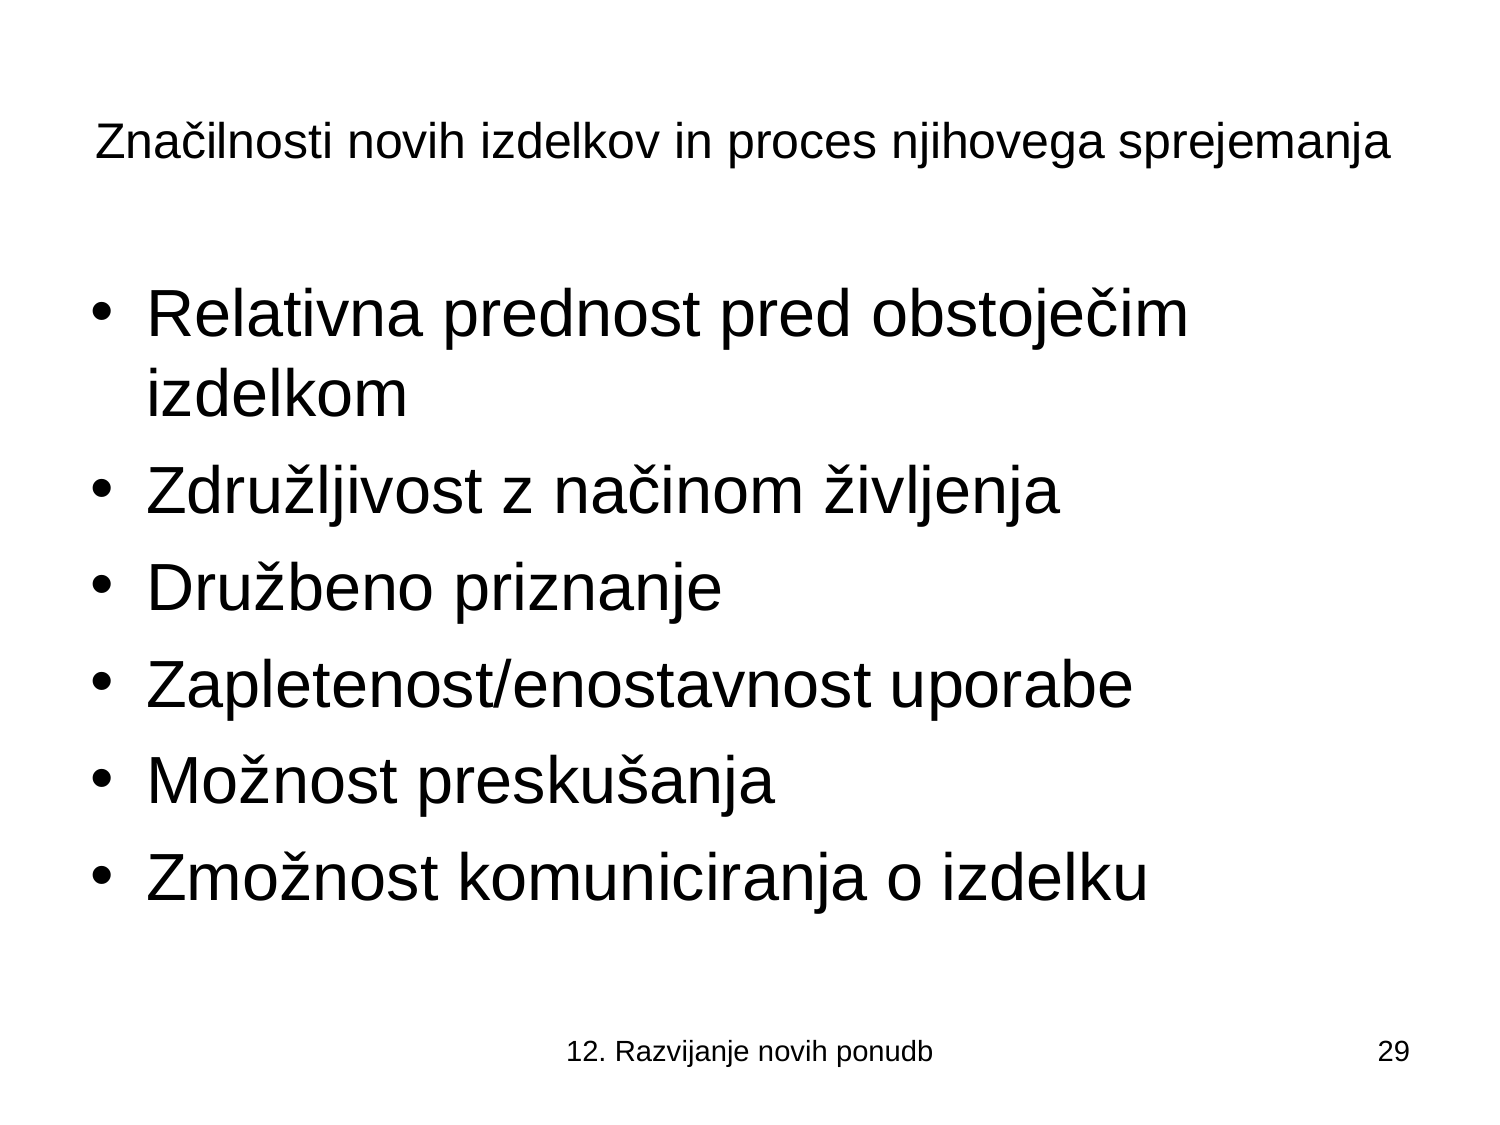

# Značilnosti novih izdelkov in proces njihovega sprejemanja
Relativna prednost pred obstoječim izdelkom
Združljivost z načinom življenja
Družbeno priznanje
Zapletenost/enostavnost uporabe
Možnost preskušanja
Zmožnost komuniciranja o izdelku
12. Razvijanje novih ponudb